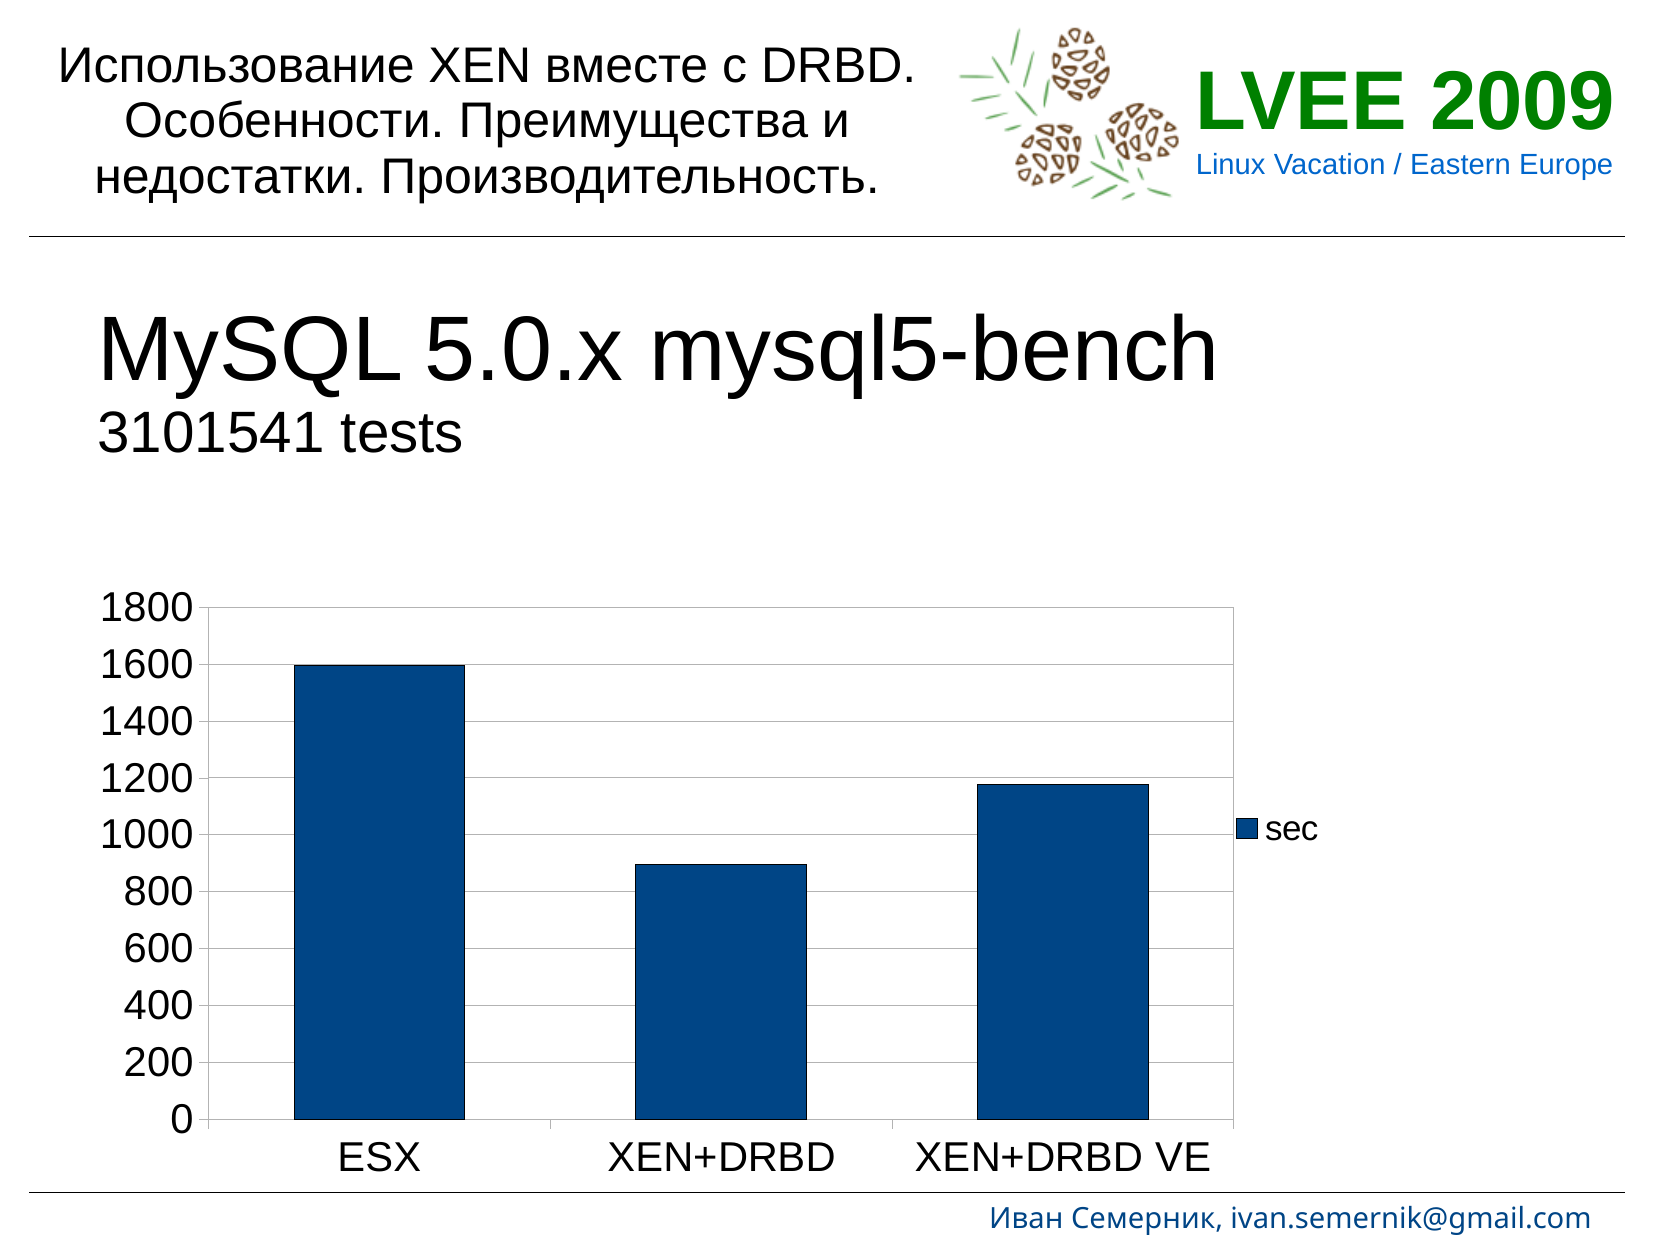

Использование XEN вместе с DRBD. Особенности. Преимущества и недостатки. Производительность.
LVEE 2009
Linux Vacation / Eastern Europe
MySQL 5.0.x mysql5-bench
3101541 tests
### Chart
| Category | sec |
|---|---|
| ESX | 1595.0 |
| XEN+DRBD | 897.0 |
| XEN+DRBD VE | 1179.0 |Иван Семерник, ivan.semernik@gmail.com